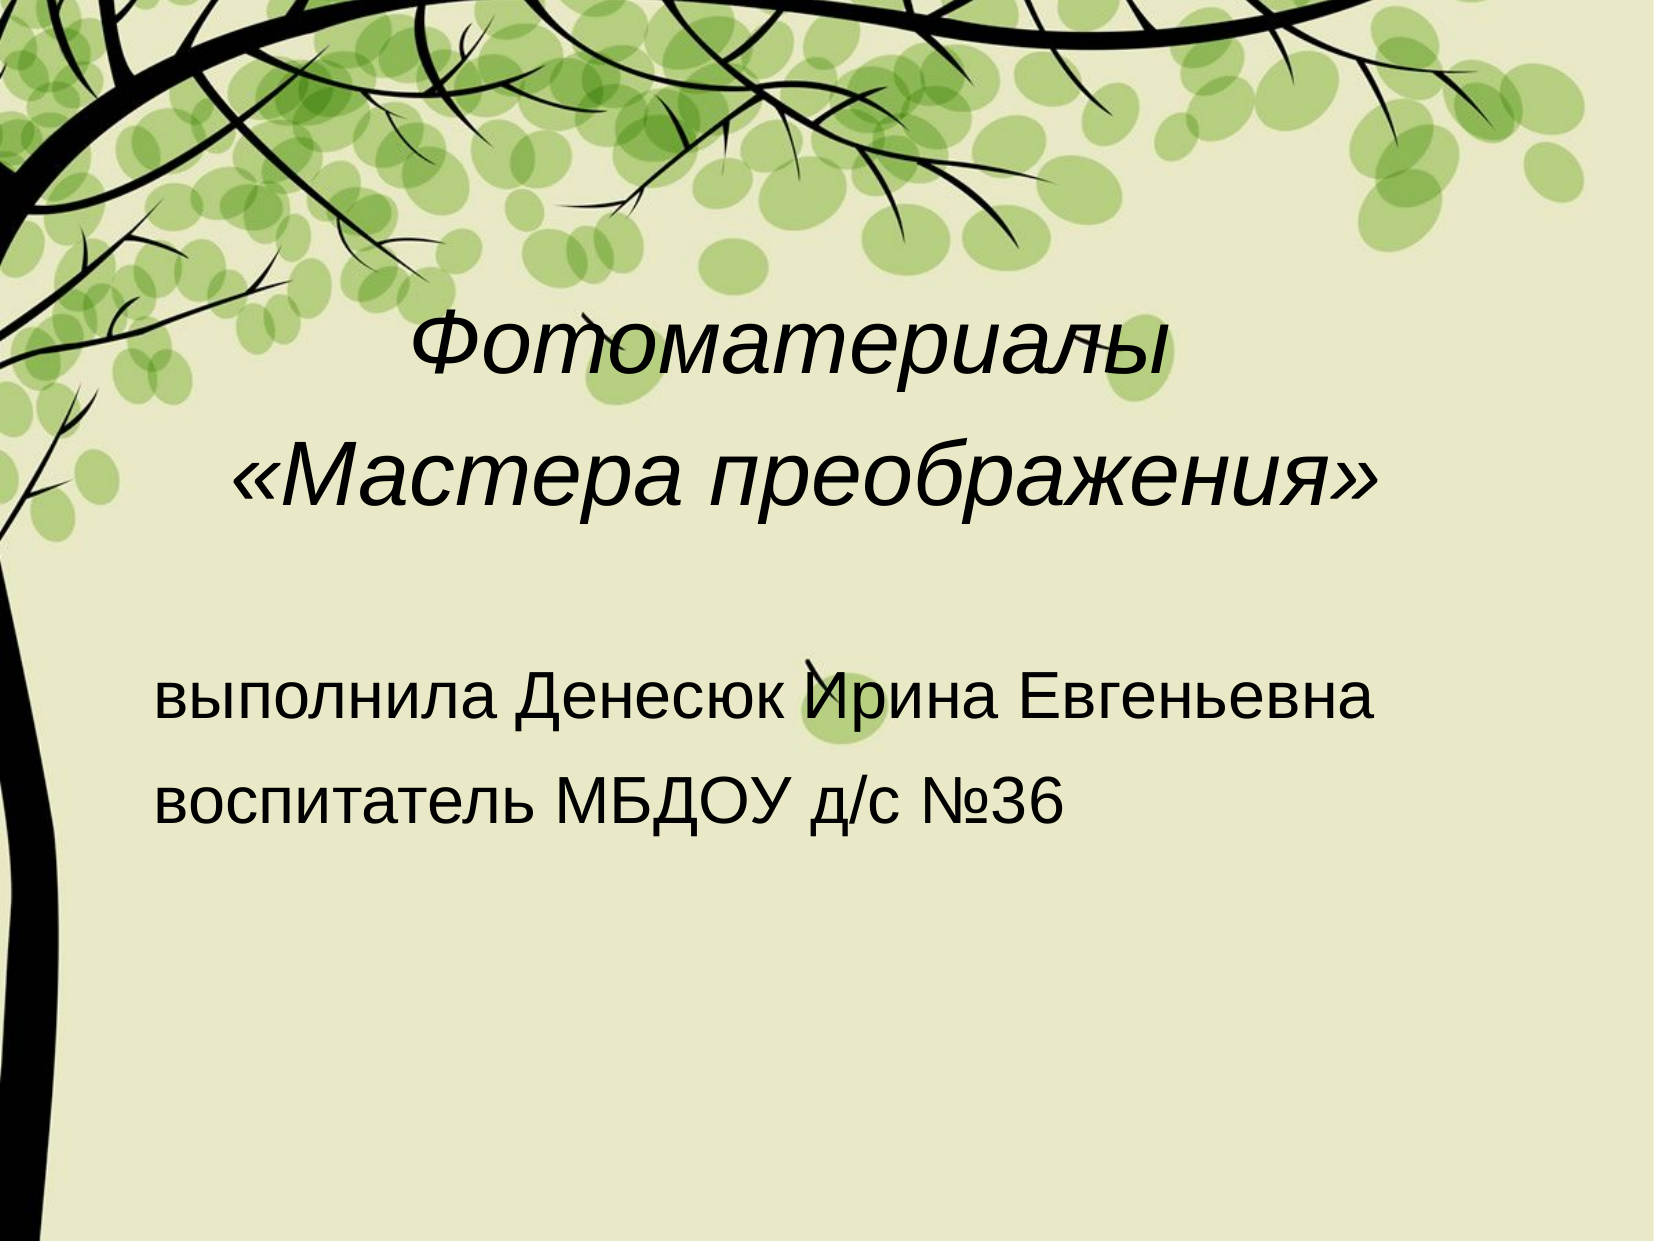

# Фотоматериалы
 «Мастера преображения»
выполнила Денесюк Ирина Евгеньевна
воспитатель МБДОУ д/с №36